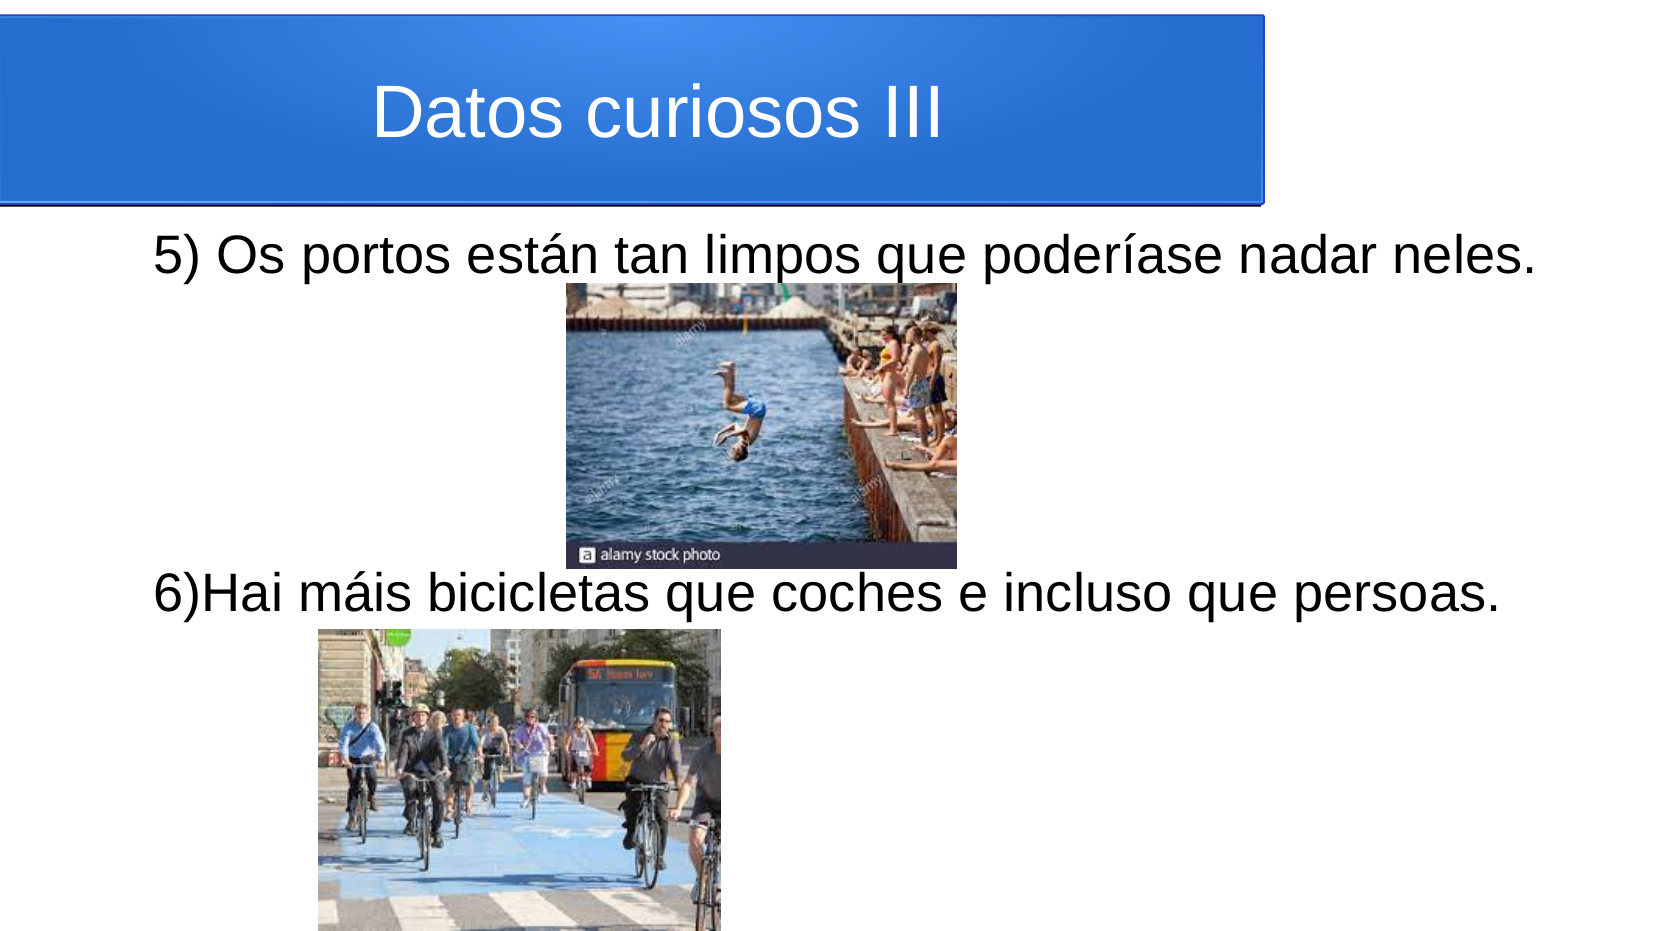

# Datos curiosos III
5) Os portos están tan limpos que poderíase nadar neles.
6)Hai máis bicicletas que coches e incluso que persoas.